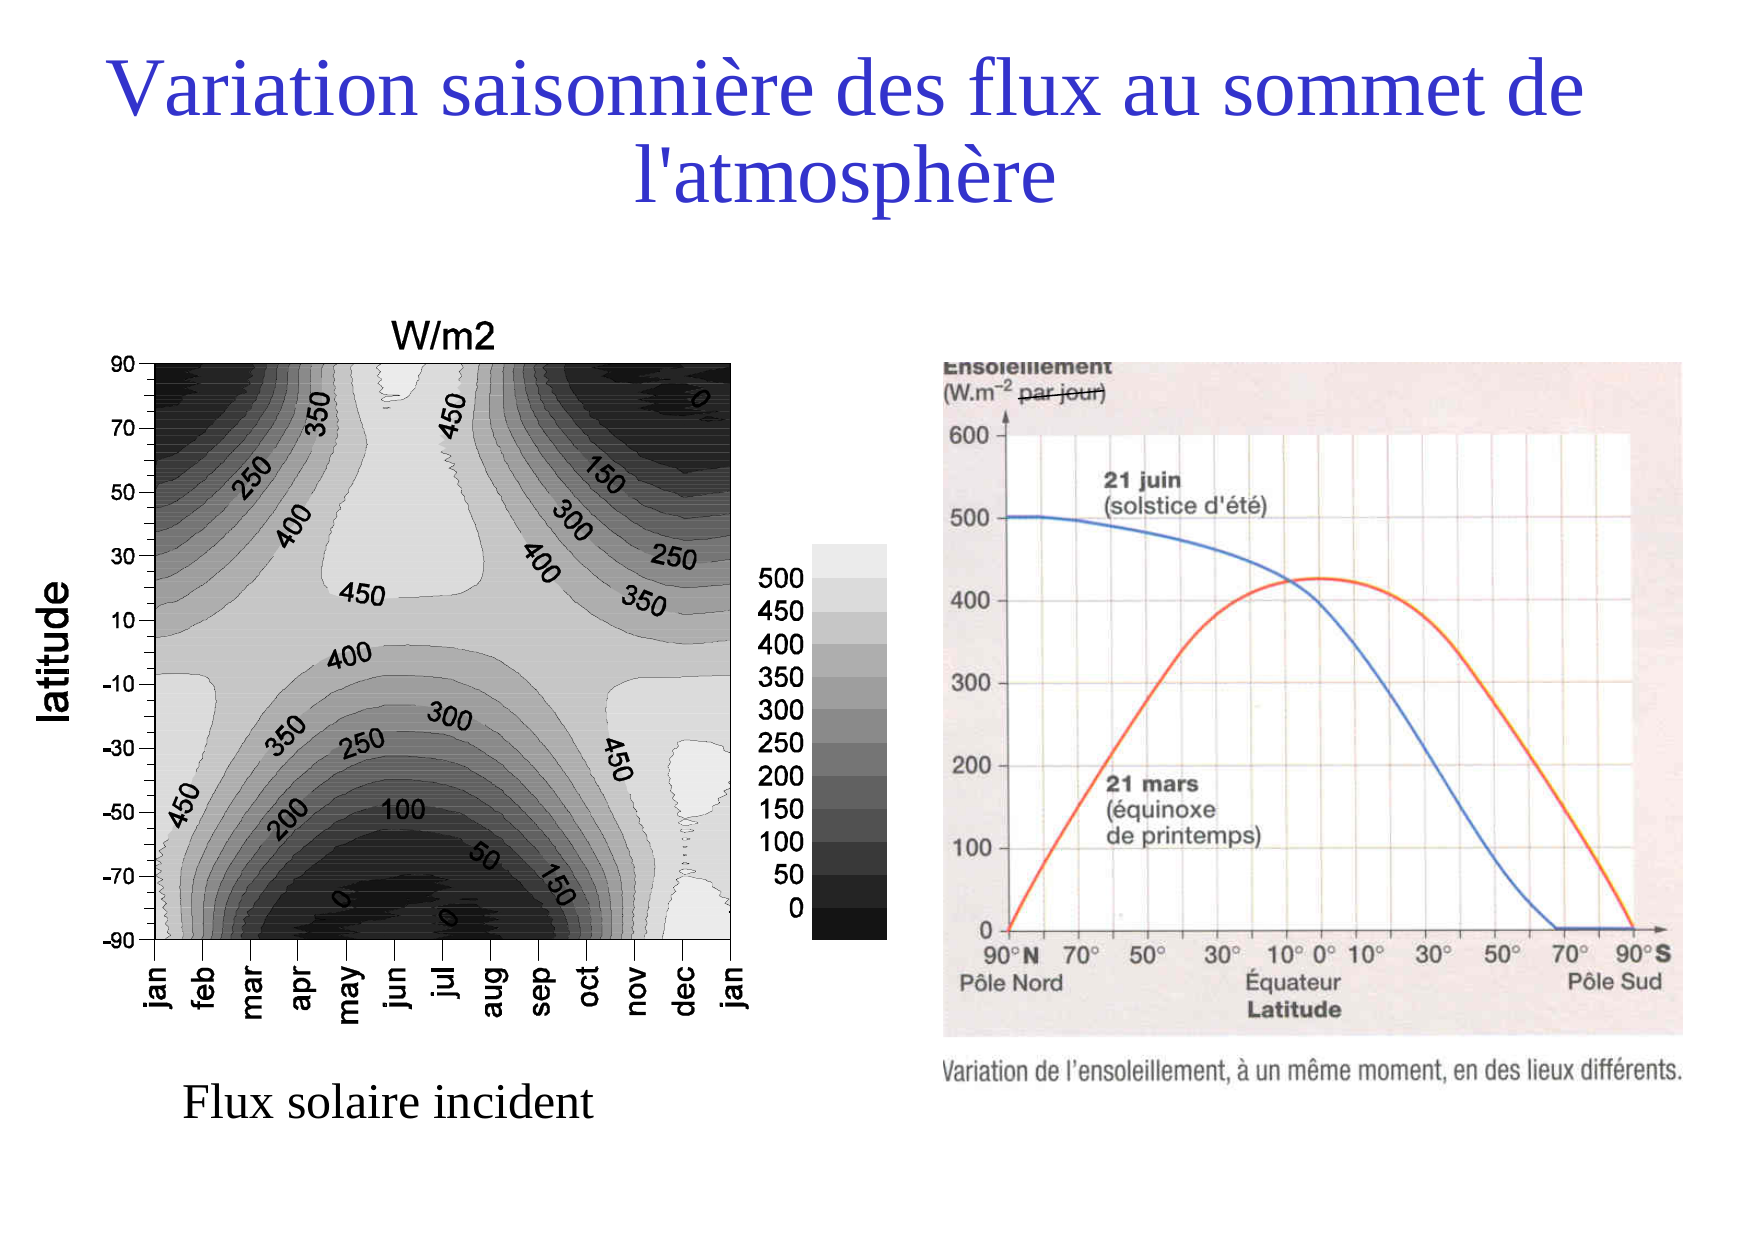

# Variation saisonnière des flux au sommet de l'atmosphère
Flux solaire incident